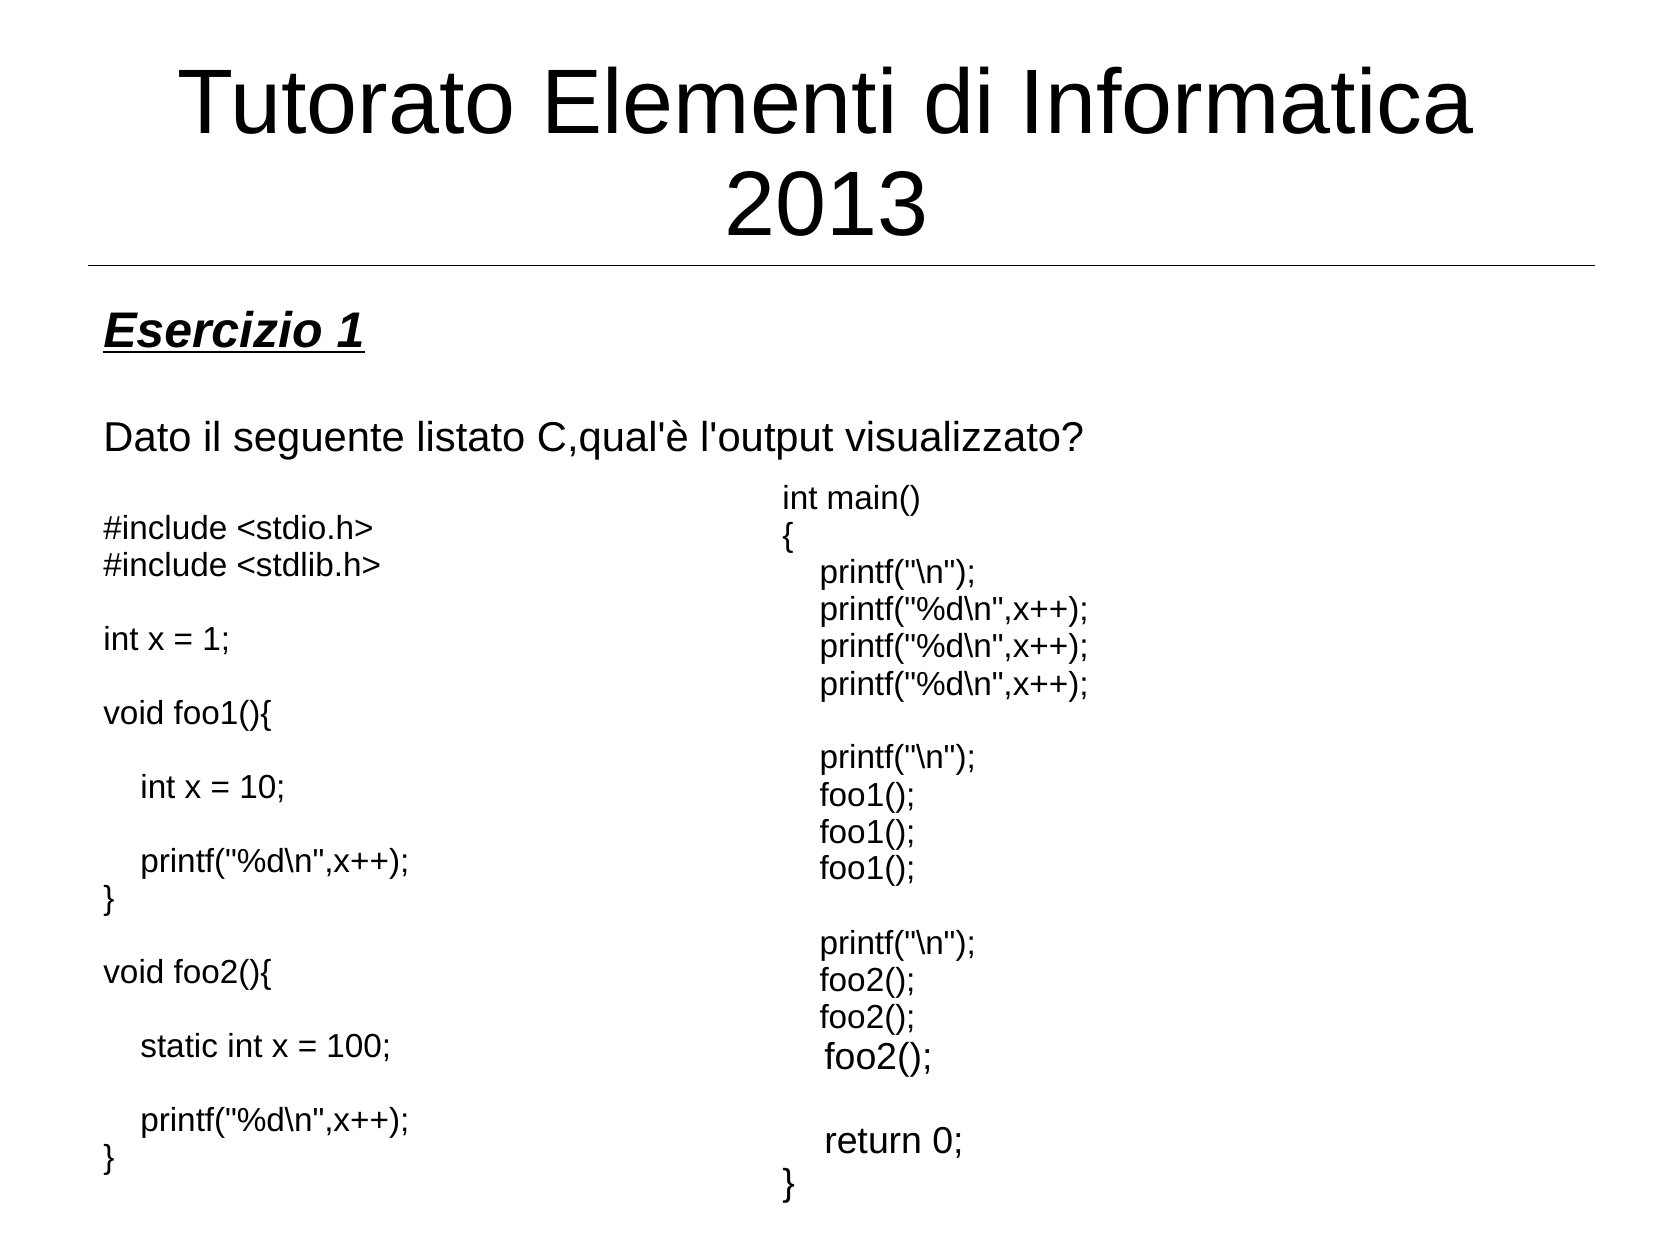

# Tutorato Elementi di Informatica 2013
Esercizio 1
Dato il seguente listato C,qual'è l'output visualizzato?
int main()
{
 printf("\n");
 printf("%d\n",x++);
 printf("%d\n",x++);
 printf("%d\n",x++);
 printf("\n");
 foo1();
 foo1();
 foo1();
 printf("\n");
 foo2();
 foo2();
 foo2();
 return 0;
}
#include <stdio.h>
#include <stdlib.h>
int x = 1;
void foo1(){
 int x = 10;
 printf("%d\n",x++);
}
void foo2(){
 static int x = 100;
 printf("%d\n",x++);
}